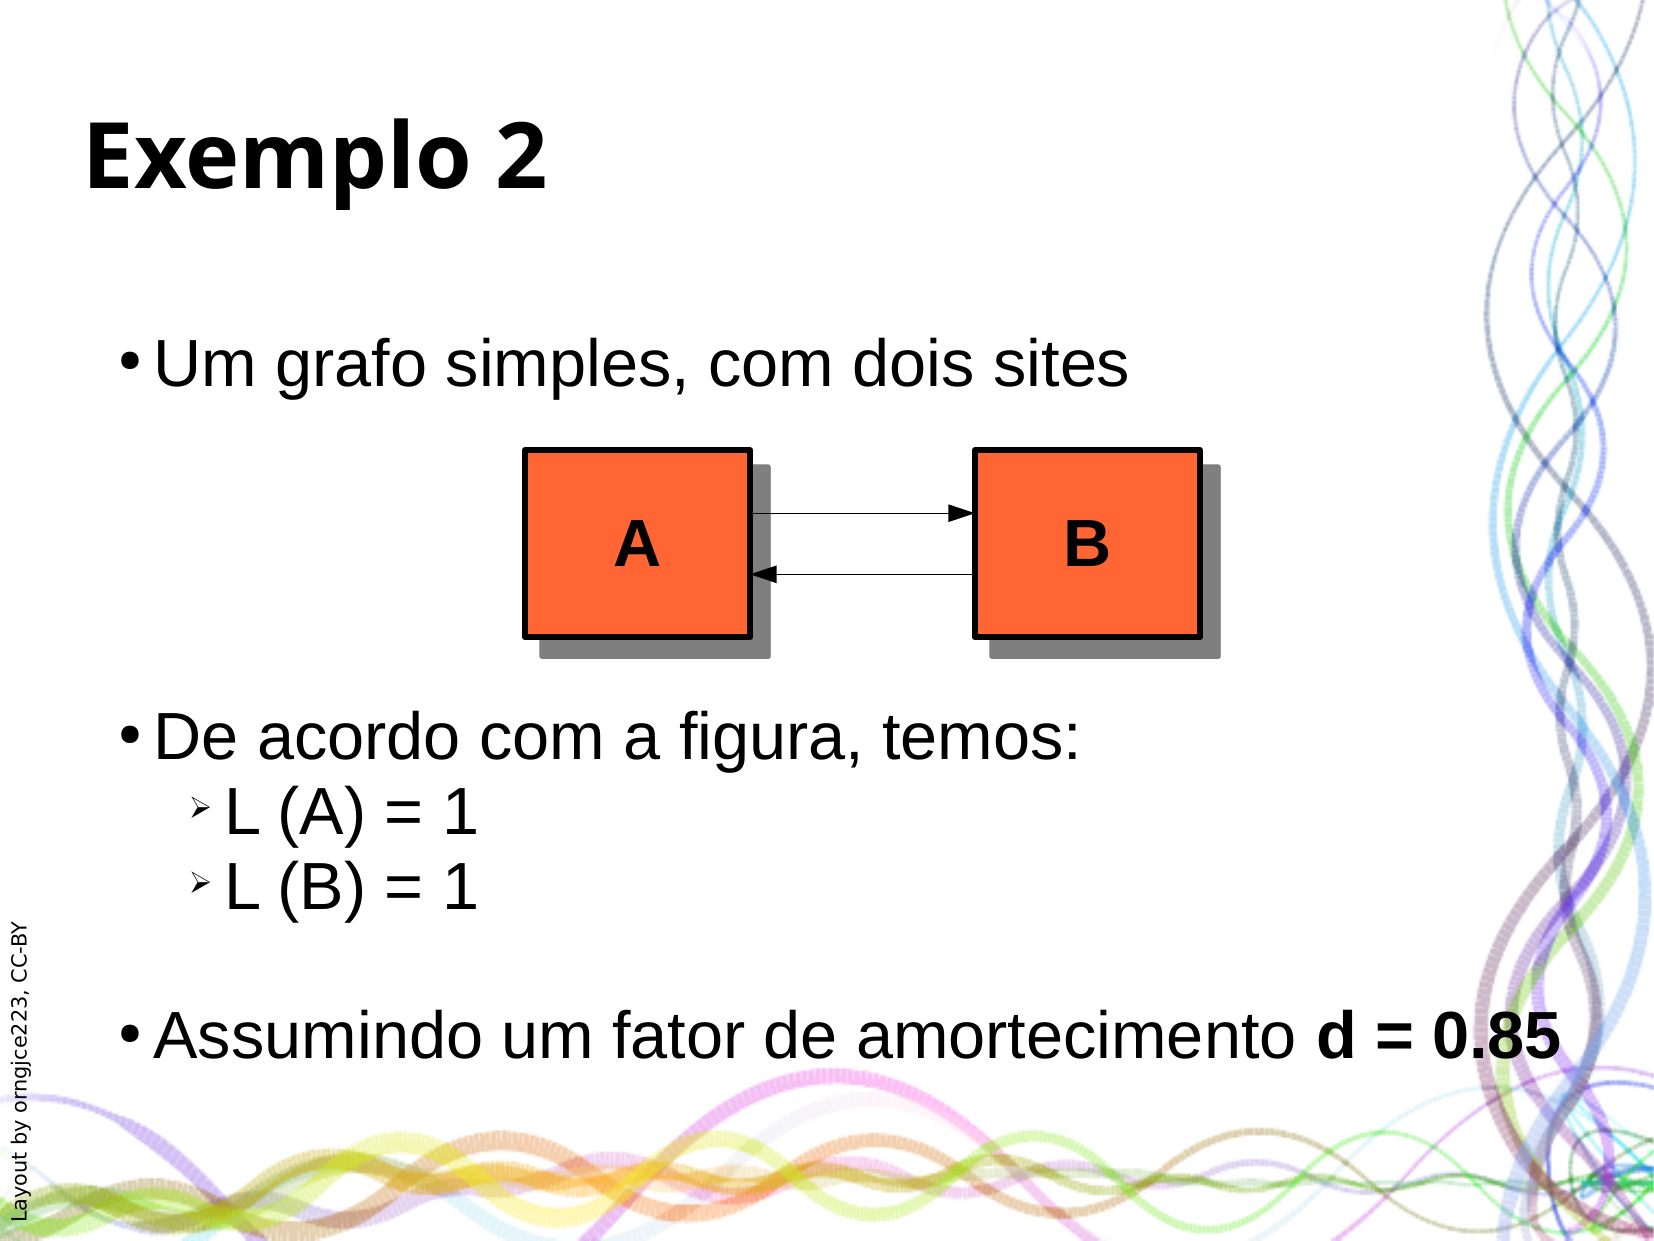

# Exemplo 2
Um grafo simples, com dois sites
De acordo com a figura, temos:
L (A) = 1
L (B) = 1
Assumindo um fator de amortecimento d = 0.85
A
B